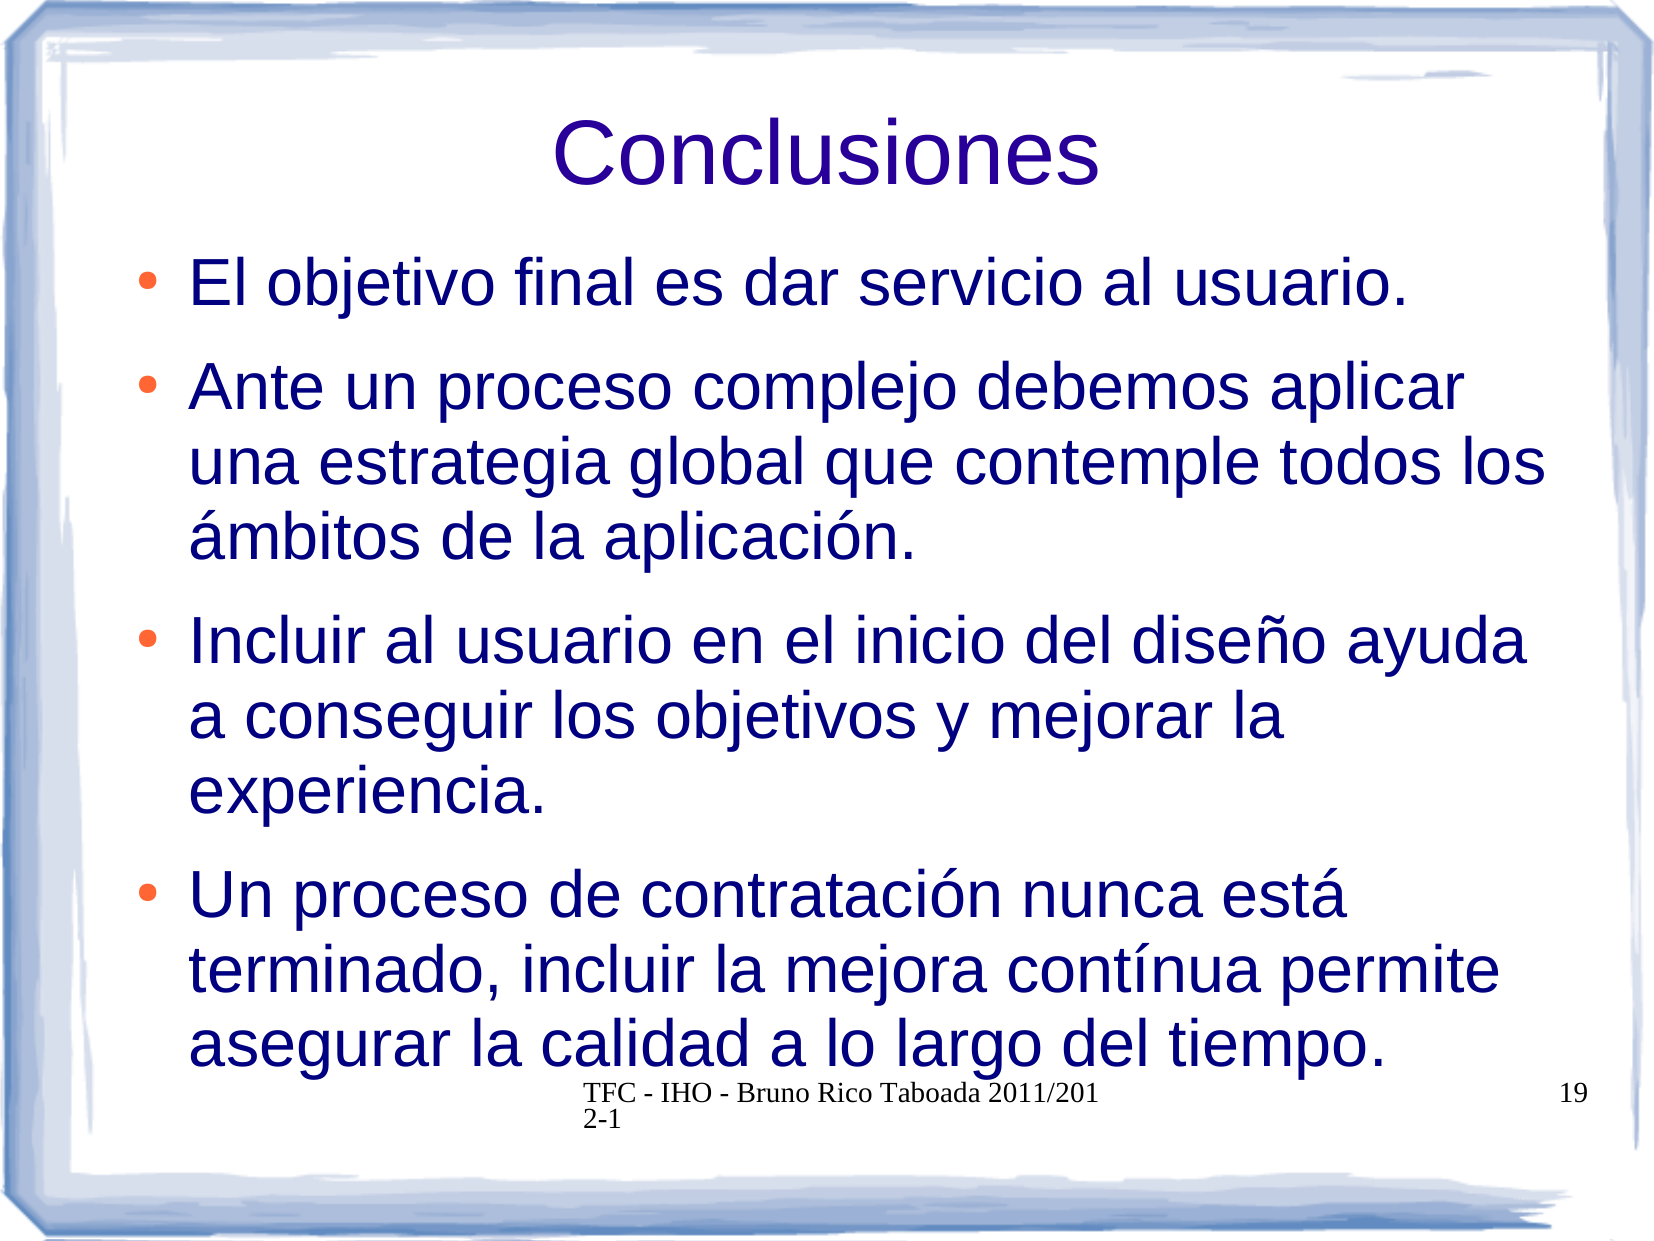

# Conclusiones
El objetivo final es dar servicio al usuario.
Ante un proceso complejo debemos aplicar una estrategia global que contemple todos los ámbitos de la aplicación.
Incluir al usuario en el inicio del diseño ayuda a conseguir los objetivos y mejorar la experiencia.
Un proceso de contratación nunca está terminado, incluir la mejora contínua permite asegurar la calidad a lo largo del tiempo.
TFC - IHO - Bruno Rico Taboada 2011/2012-1
19